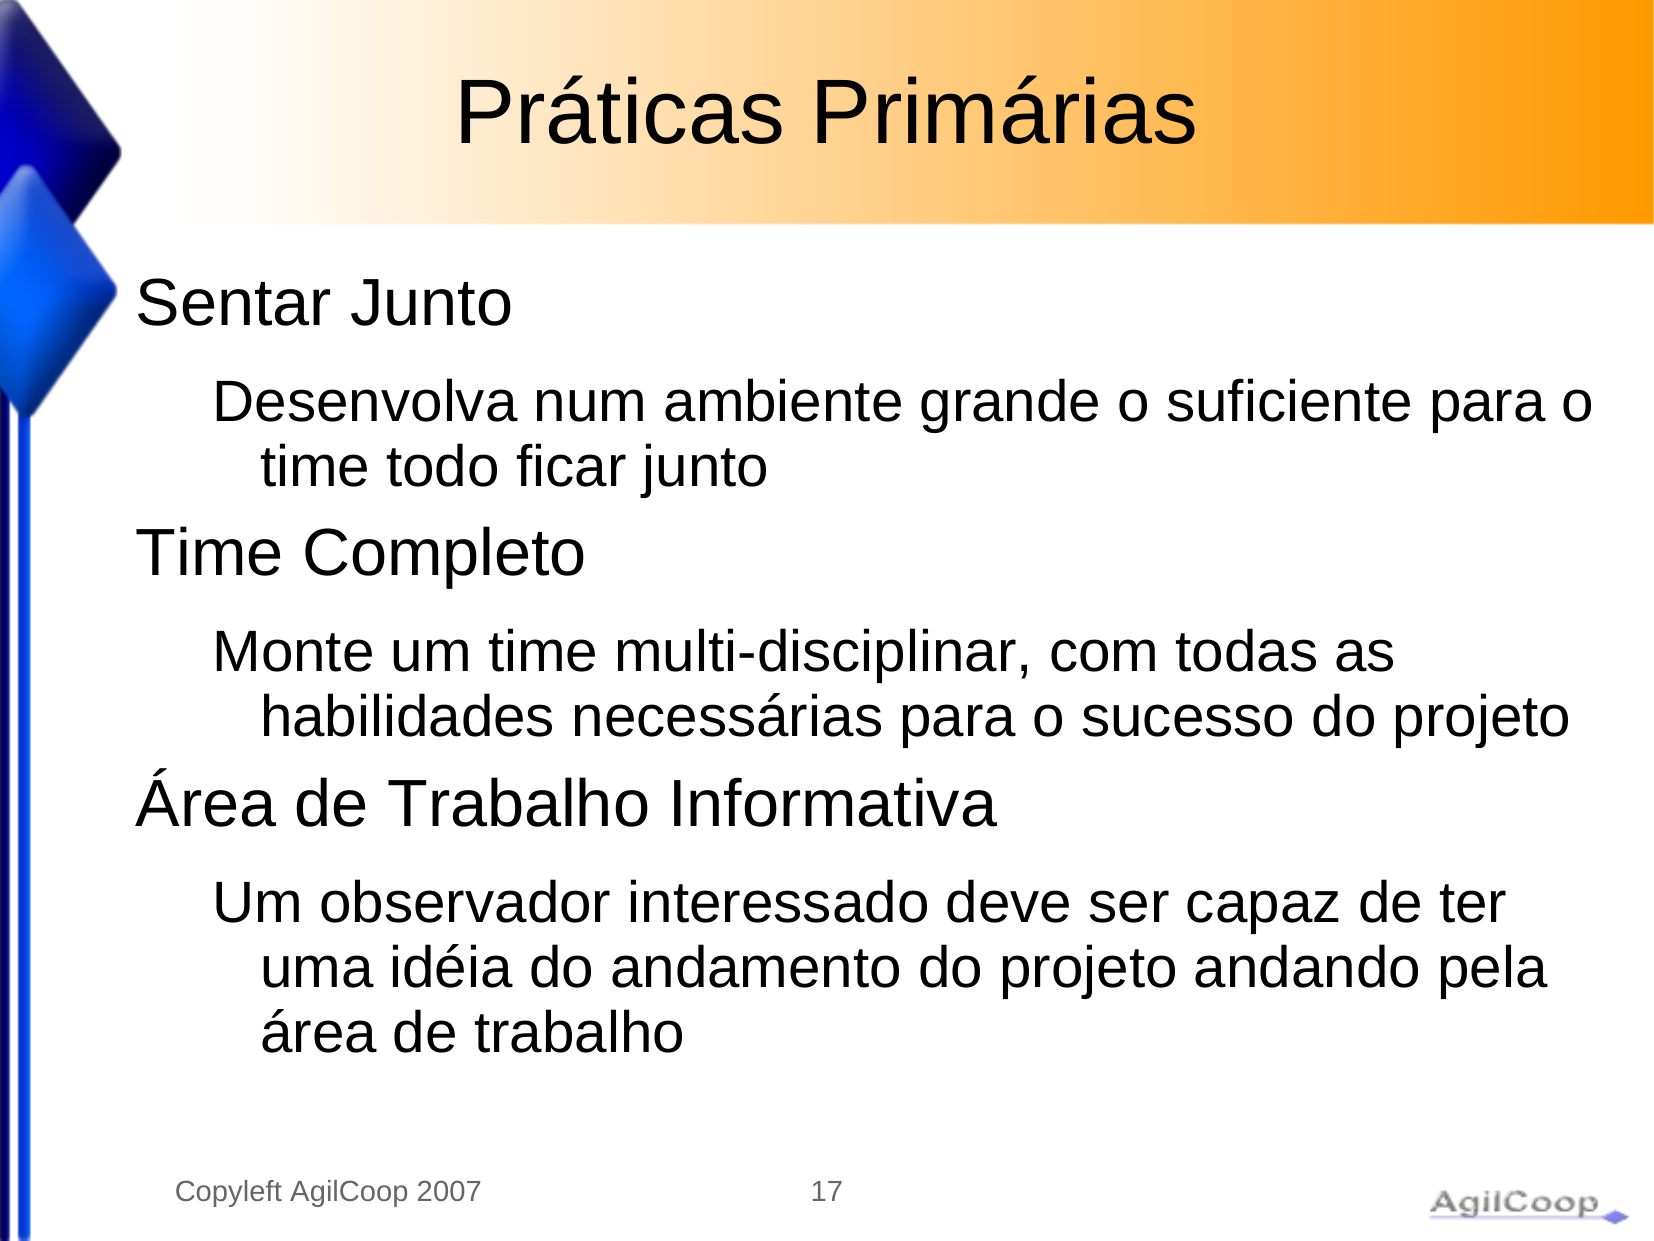

# Práticas Primárias
Sentar Junto
Desenvolva num ambiente grande o suficiente para o time todo ficar junto
Time Completo
Monte um time multi-disciplinar, com todas as habilidades necessárias para o sucesso do projeto
Área de Trabalho Informativa
Um observador interessado deve ser capaz de ter uma idéia do andamento do projeto andando pela área de trabalho
Copyleft AgilCoop 2007
17